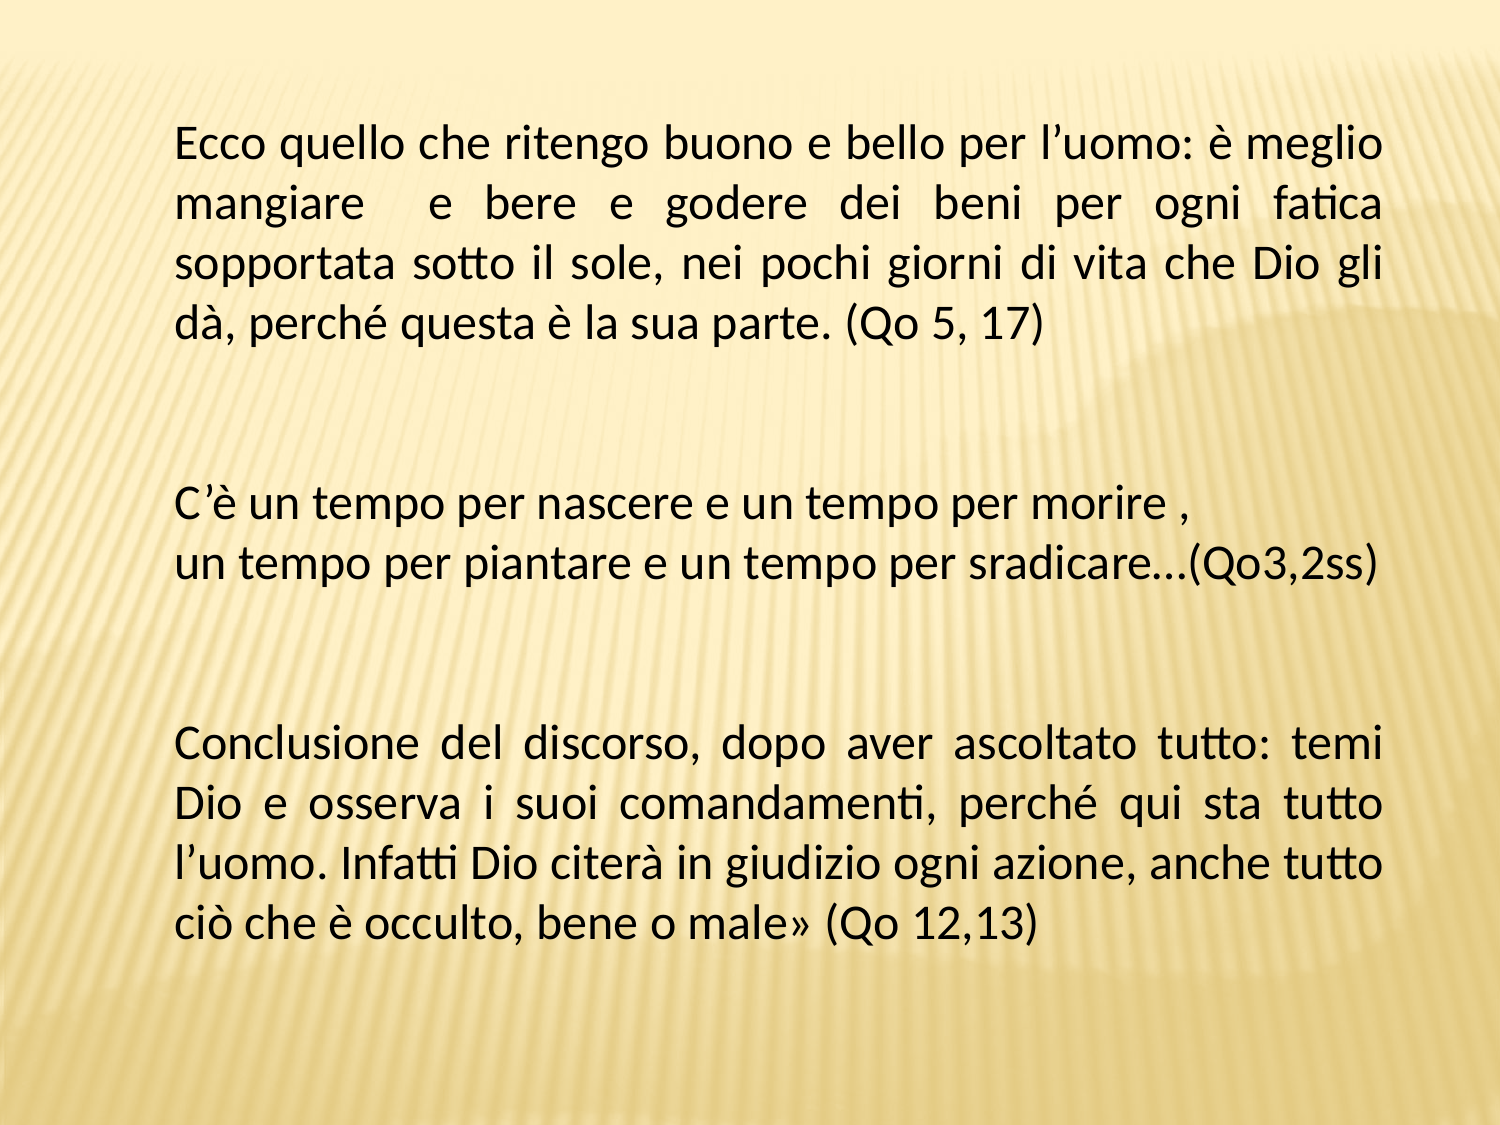

Ecco quello che ritengo buono e bello per l’uomo: è meglio mangiare e bere e godere dei beni per ogni fatica sopportata sotto il sole, nei pochi giorni di vita che Dio gli dà, perché questa è la sua parte. (Qo 5, 17)
C’è un tempo per nascere e un tempo per morire ,
un tempo per piantare e un tempo per sradicare…(Qo3,2ss)
Conclusione del discorso, dopo aver ascoltato tutto: temi Dio e osserva i suoi comandamenti, perché qui sta tutto l’uomo. Infatti Dio citerà in giudizio ogni azione, anche tutto ciò che è occulto, bene o male» (Qo 12,13)